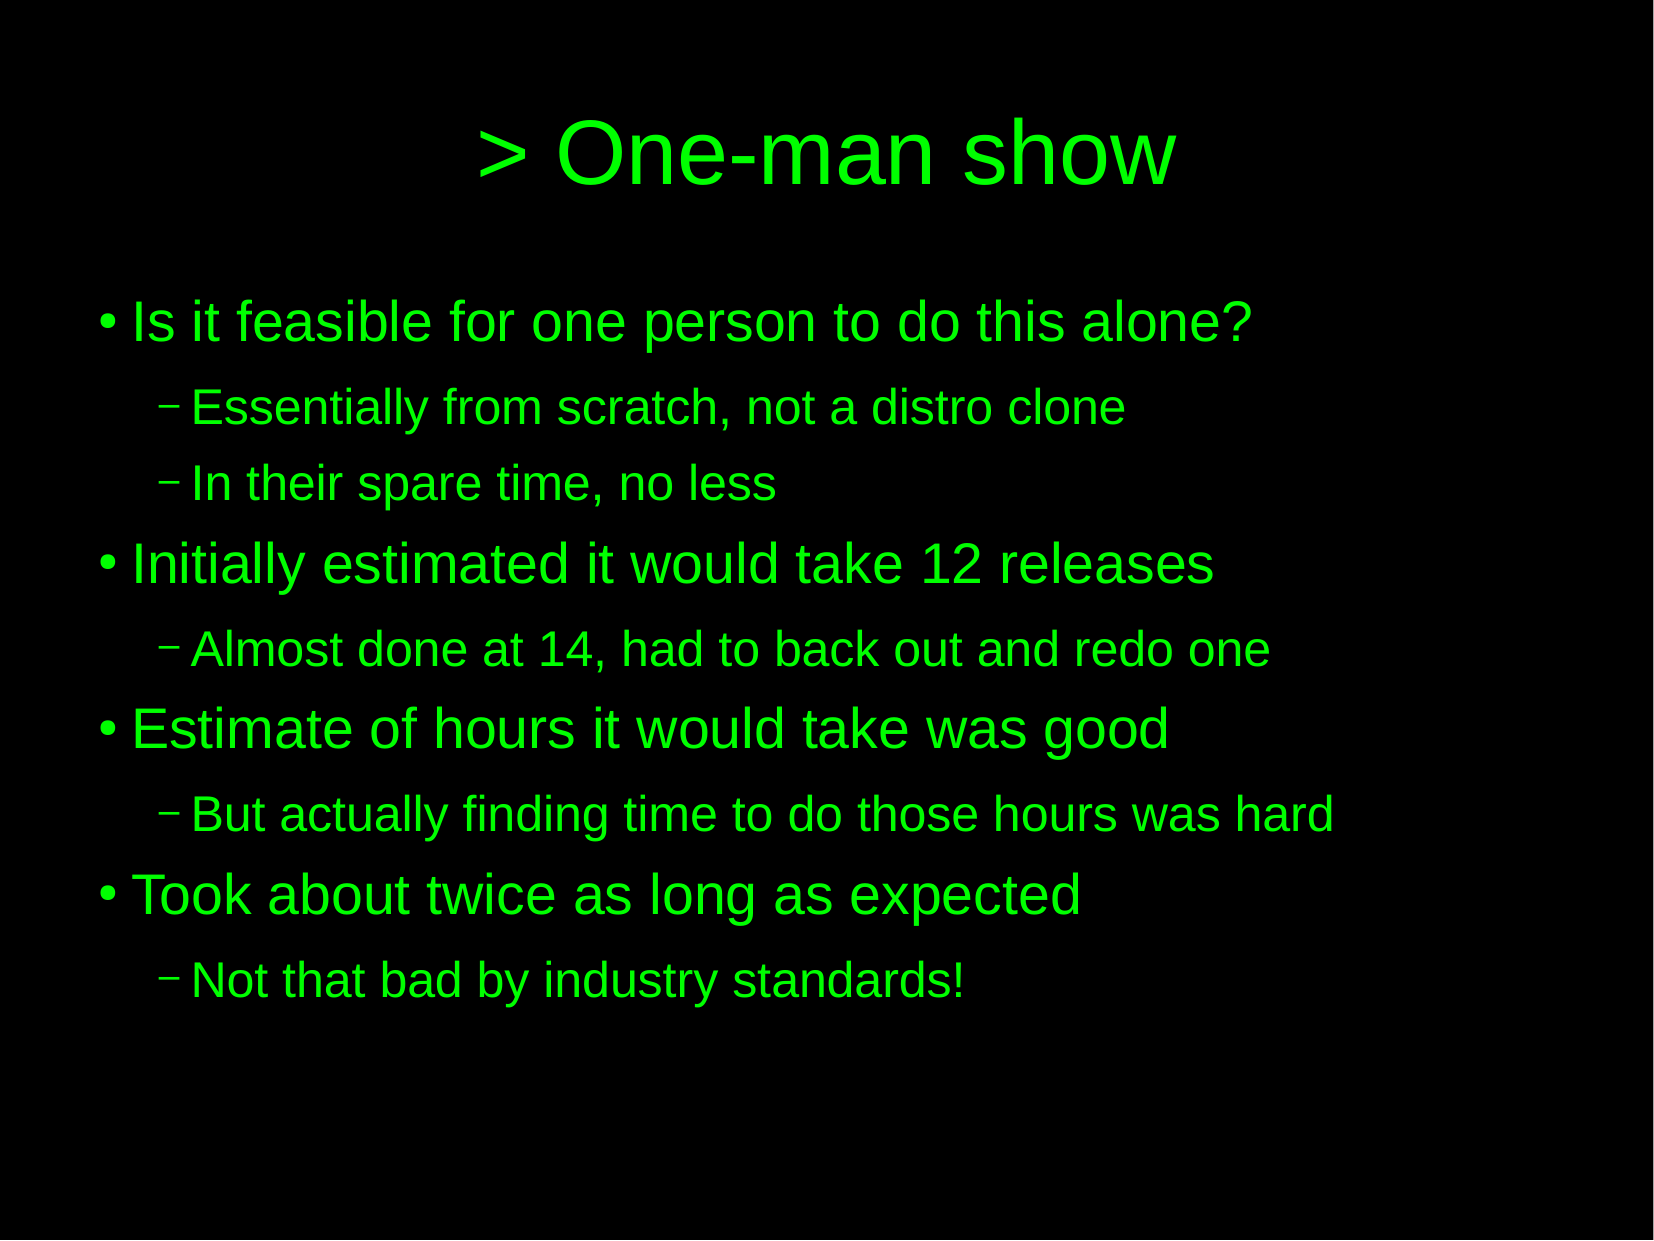

# > One-man show
 Is it feasible for one person to do this alone?
 Essentially from scratch, not a distro clone
 In their spare time, no less
 Initially estimated it would take 12 releases
 Almost done at 14, had to back out and redo one
 Estimate of hours it would take was good
 But actually finding time to do those hours was hard
 Took about twice as long as expected
 Not that bad by industry standards!